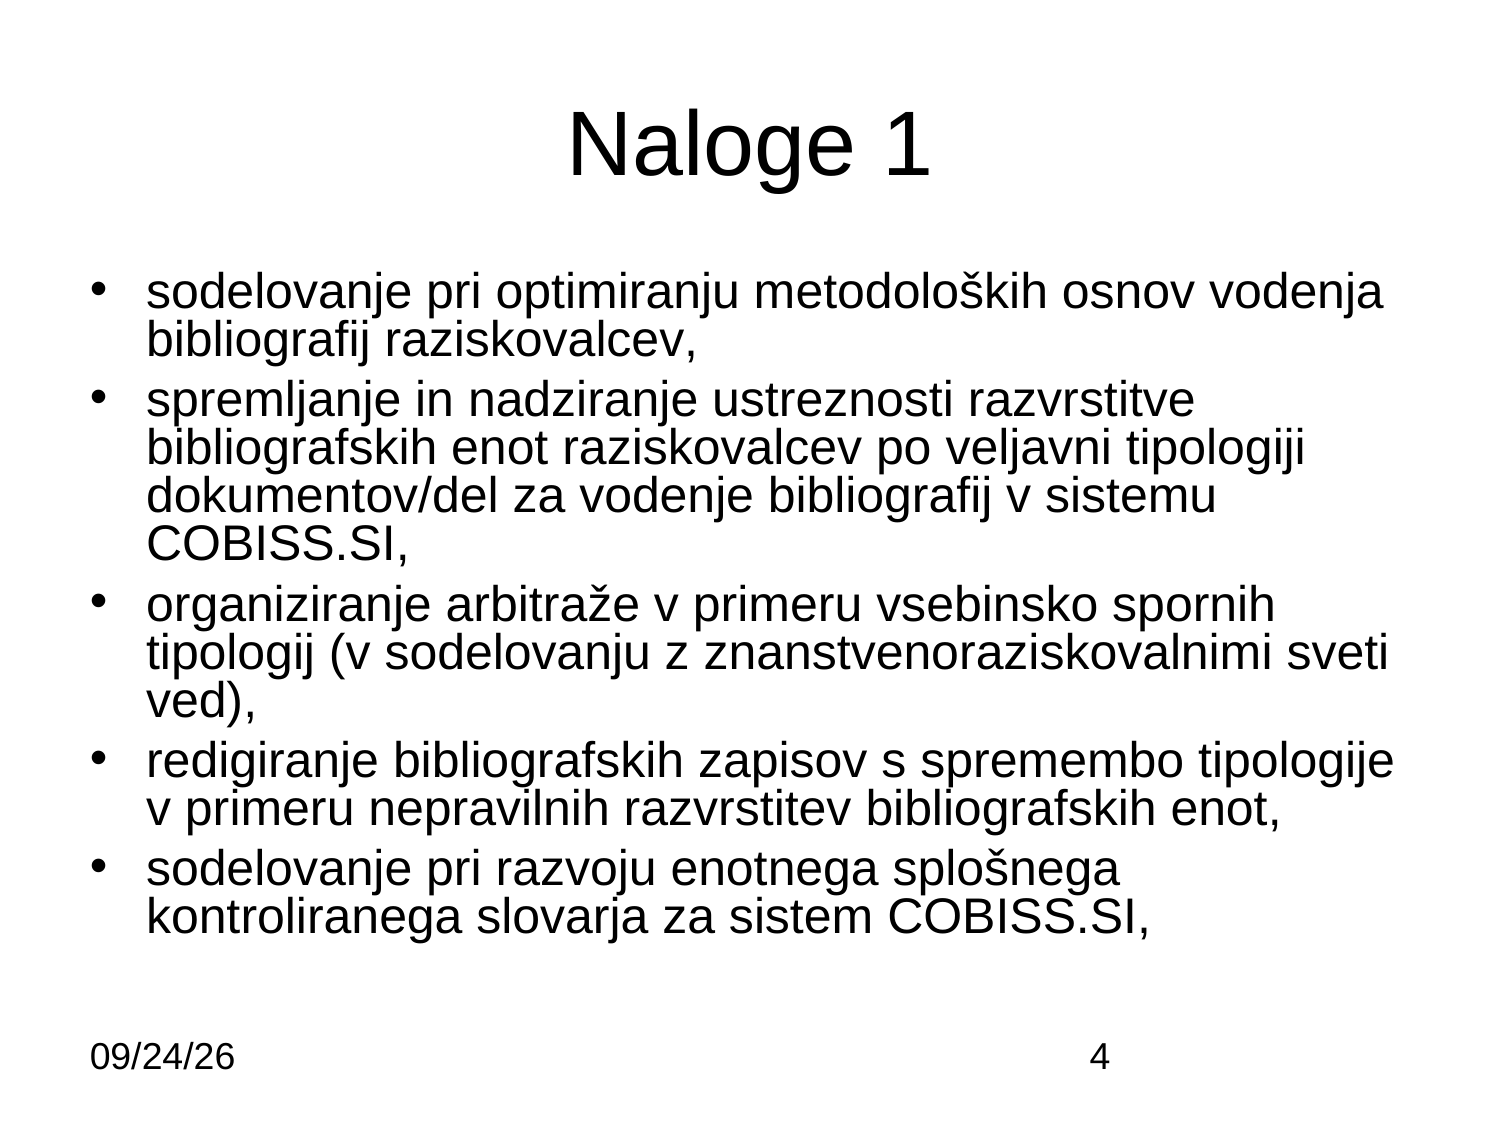

# Naloge 1
sodelovanje pri optimiranju metodoloških osnov vodenja bibliografij raziskovalcev,
spremljanje in nadziranje ustreznosti razvrstitve bibliografskih enot raziskovalcev po veljavni tipologiji dokumentov/del za vodenje bibliografij v sistemu COBISS.SI,
organiziranje arbitraže v primeru vsebinsko spornih tipologij (v sodelovanju z znanstvenoraziskovalnimi sveti ved),
redigiranje bibliografskih zapisov s spremembo tipologije v primeru nepravilnih razvrstitev bibliografskih enot,
sodelovanje pri razvoju enotnega splošnega kontroliranega slovarja za sistem COBISS.SI,
4